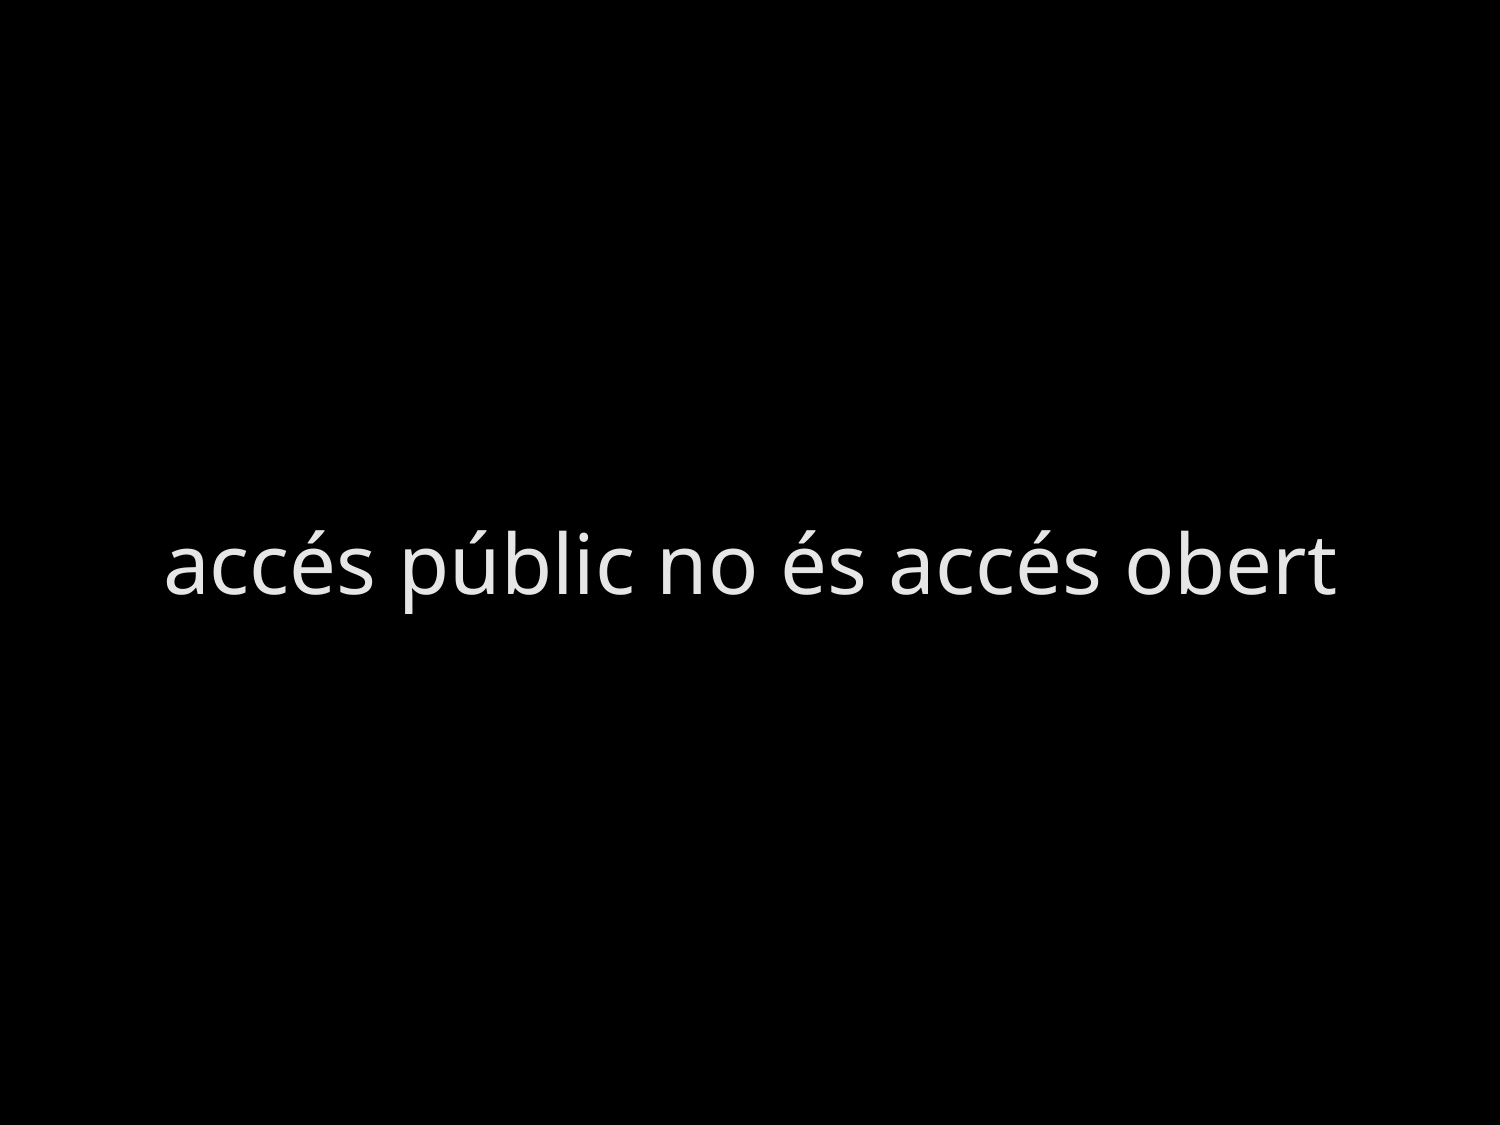

# accés públic no és accés obert